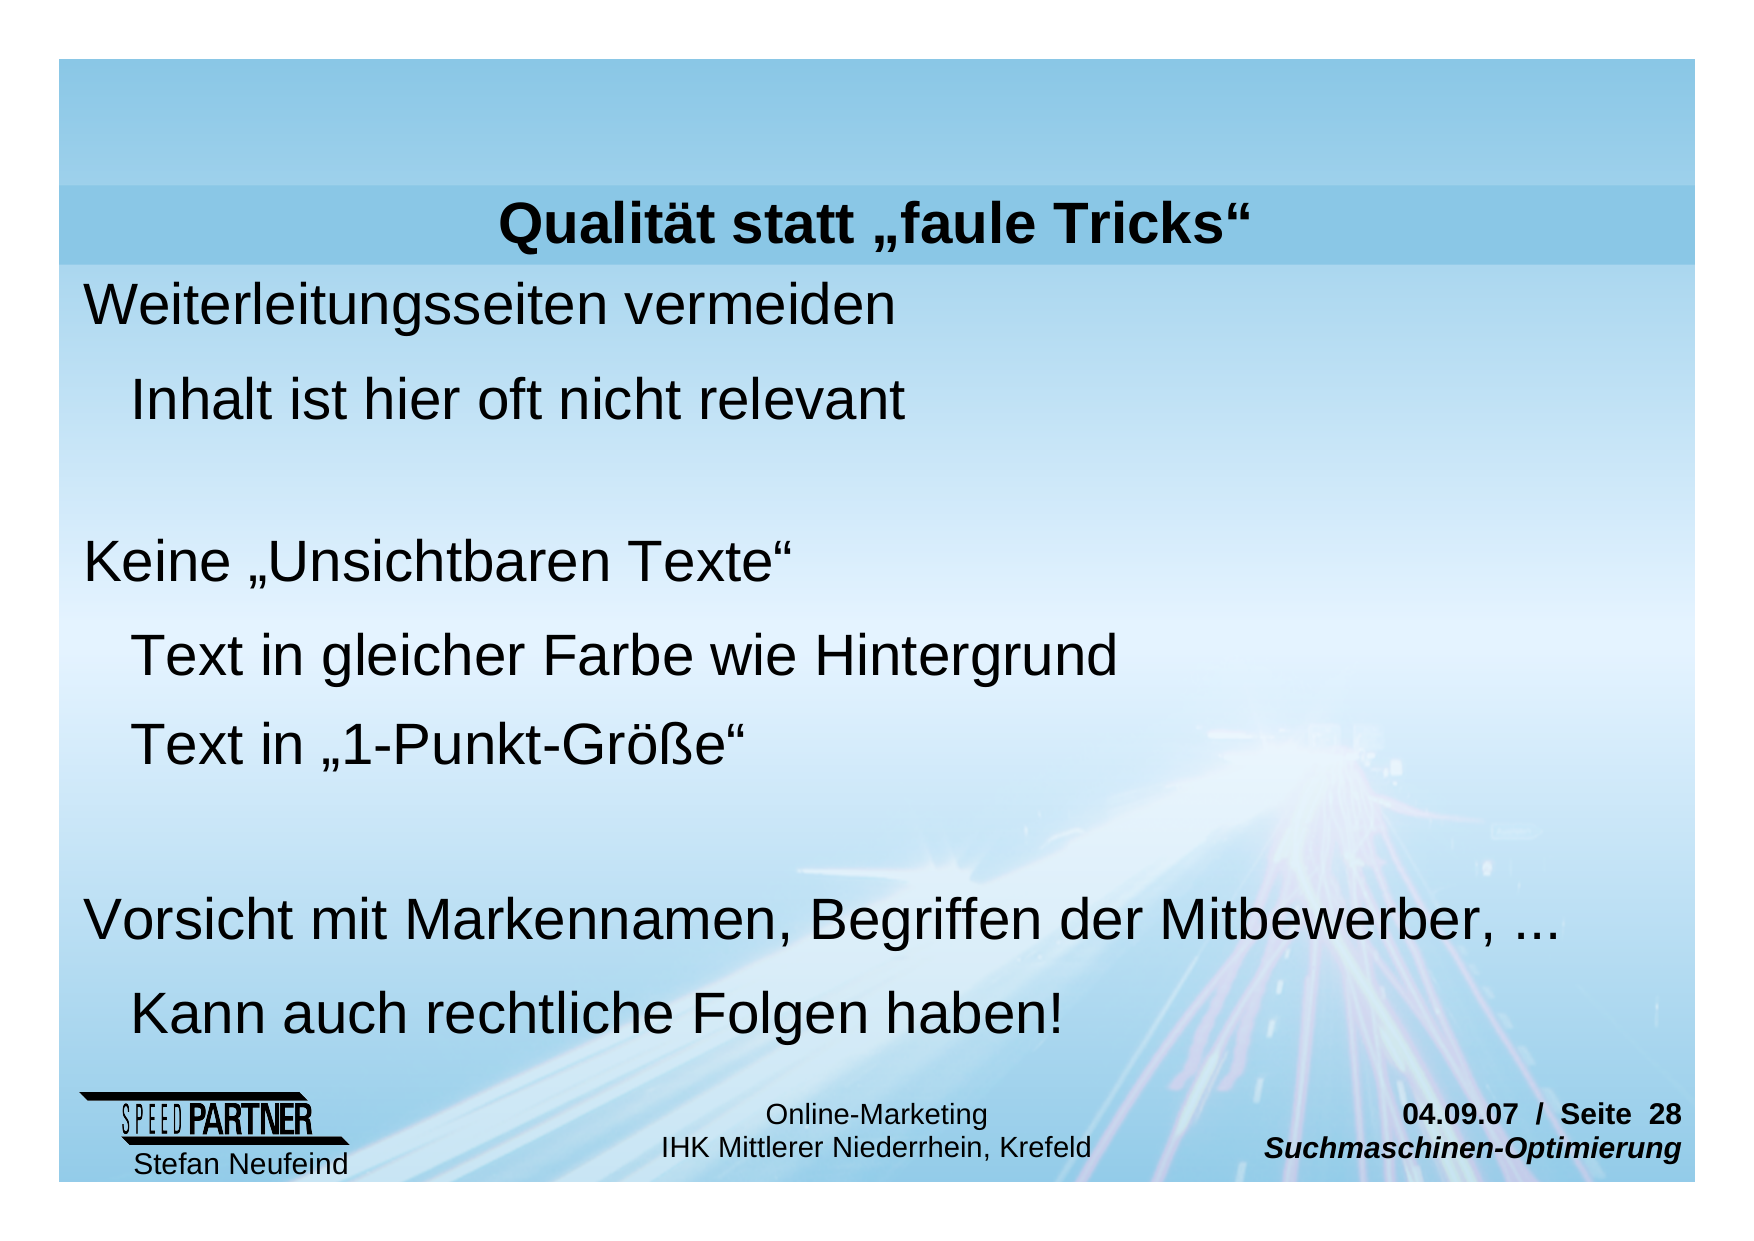

Qualität statt „faule Tricks“
# Weiterleitungsseiten vermeiden
Inhalt ist hier oft nicht relevant
Keine „Unsichtbaren Texte“
Text in gleicher Farbe wie Hintergrund
Text in „1-Punkt-Größe“
Vorsicht mit Markennamen, Begriffen der Mitbewerber, ...
Kann auch rechtliche Folgen haben!